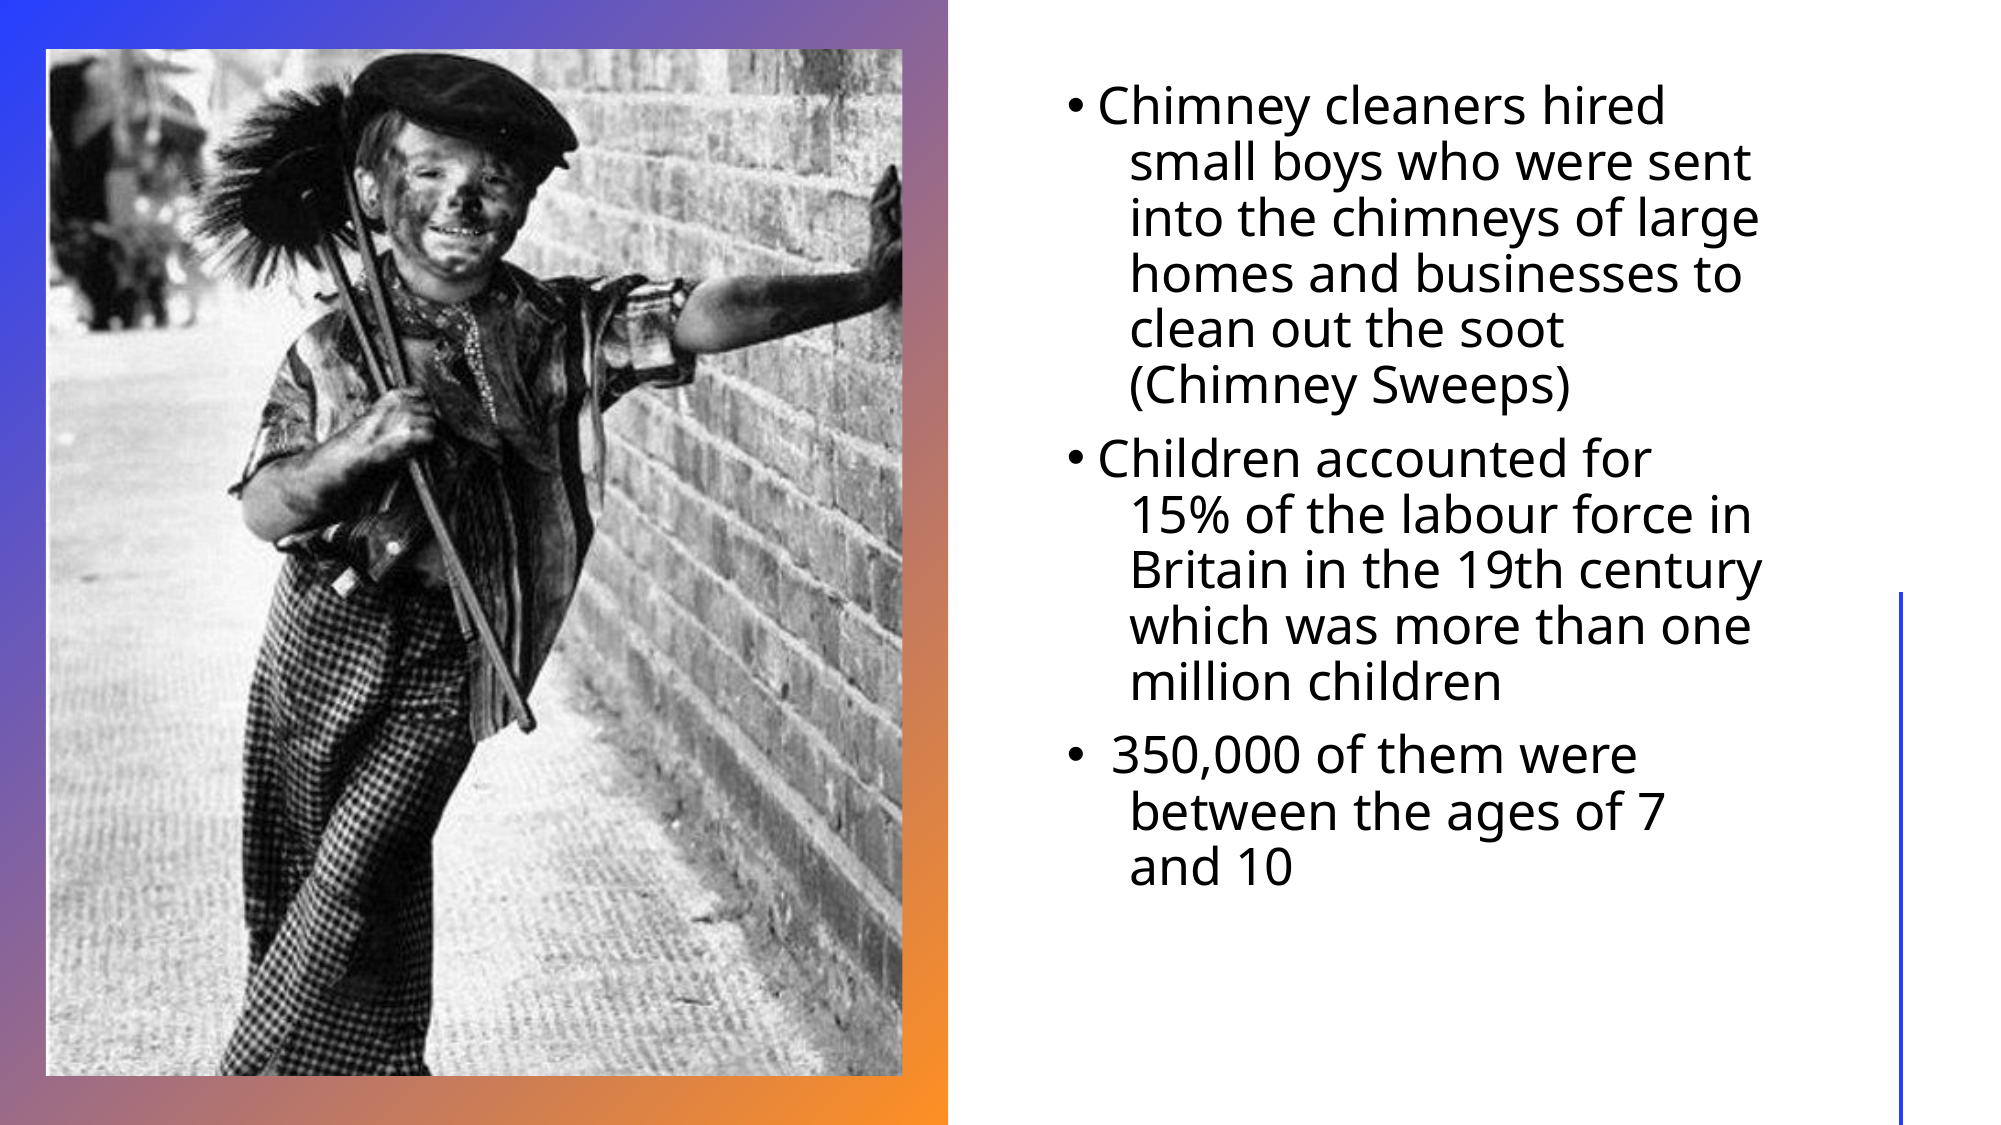

# Chimney cleaners hired small boys who were sent into the chimneys of large homes and businesses to clean out the soot (Chimney Sweeps)
Children accounted for 15% of the labour force in Britain in the 19th century which was more than one million children
 350,000 of them were between the ages of 7 and 10